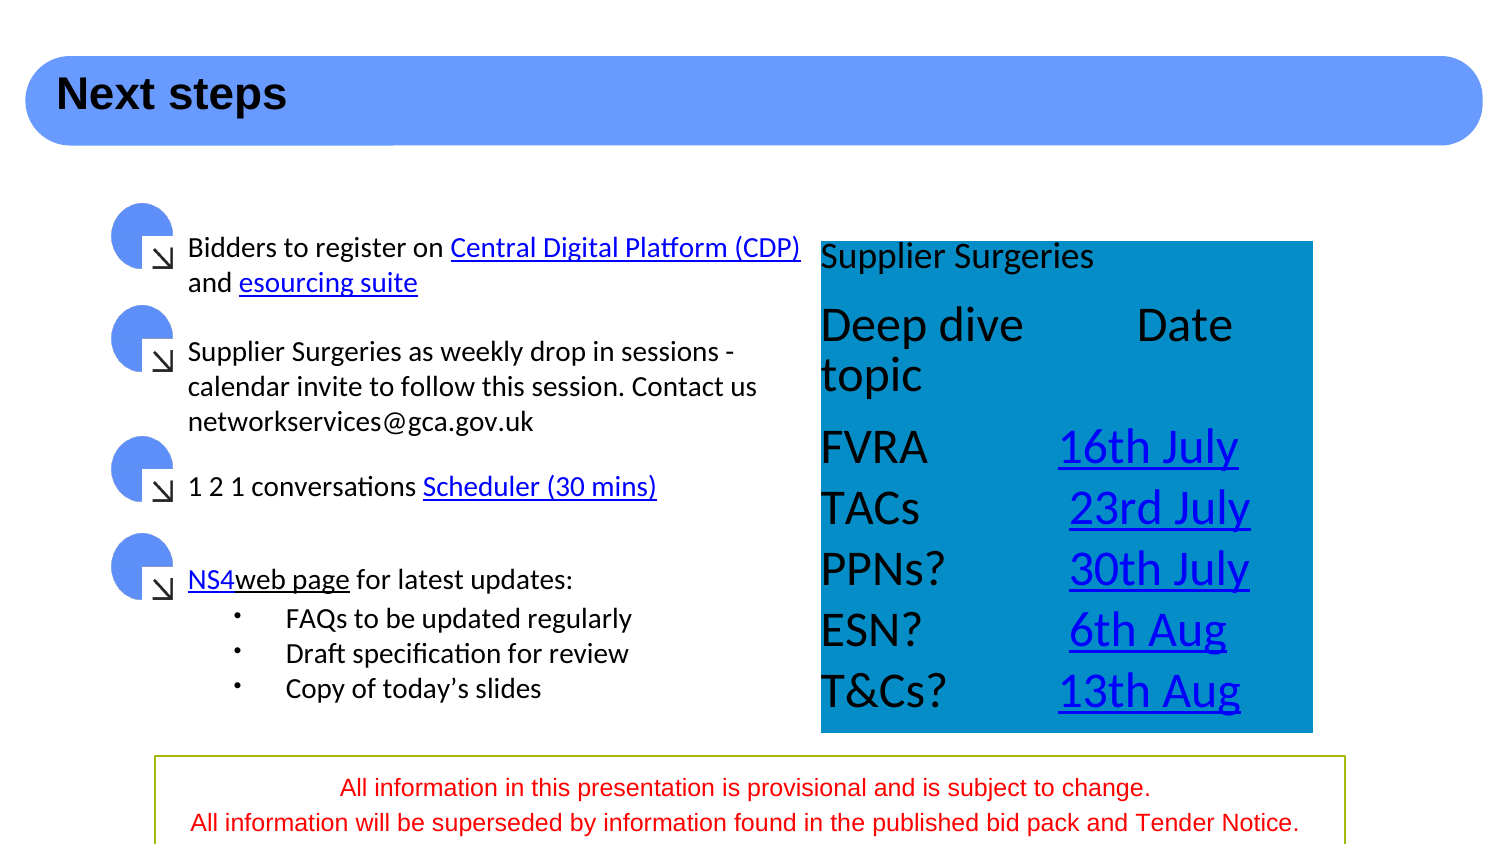

# Next steps
Bidders to register on Central Digital Platform (CDP) and esourcing suite
| Supplier Surgeries | |
| --- | --- |
| Deep dive topic | Date |
| FVRA | 16th July |
| TACs | 23rd July |
| PPNs? | 30th July |
| ESN? | 6th Aug |
| T&Cs? | 13th Aug |
Supplier Surgeries as weekly drop in sessions - calendar invite to follow this session. Contact us networkservices@gca.gov.uk
1 2 1 conversations Scheduler (30 mins)
NS4web page for latest updates:
FAQs to be updated regularly
Draft specification for review
Copy of today’s slides
All information in this presentation is provisional and is subject to change.
All information will be superseded by information found in the published bid pack and Tender Notice.